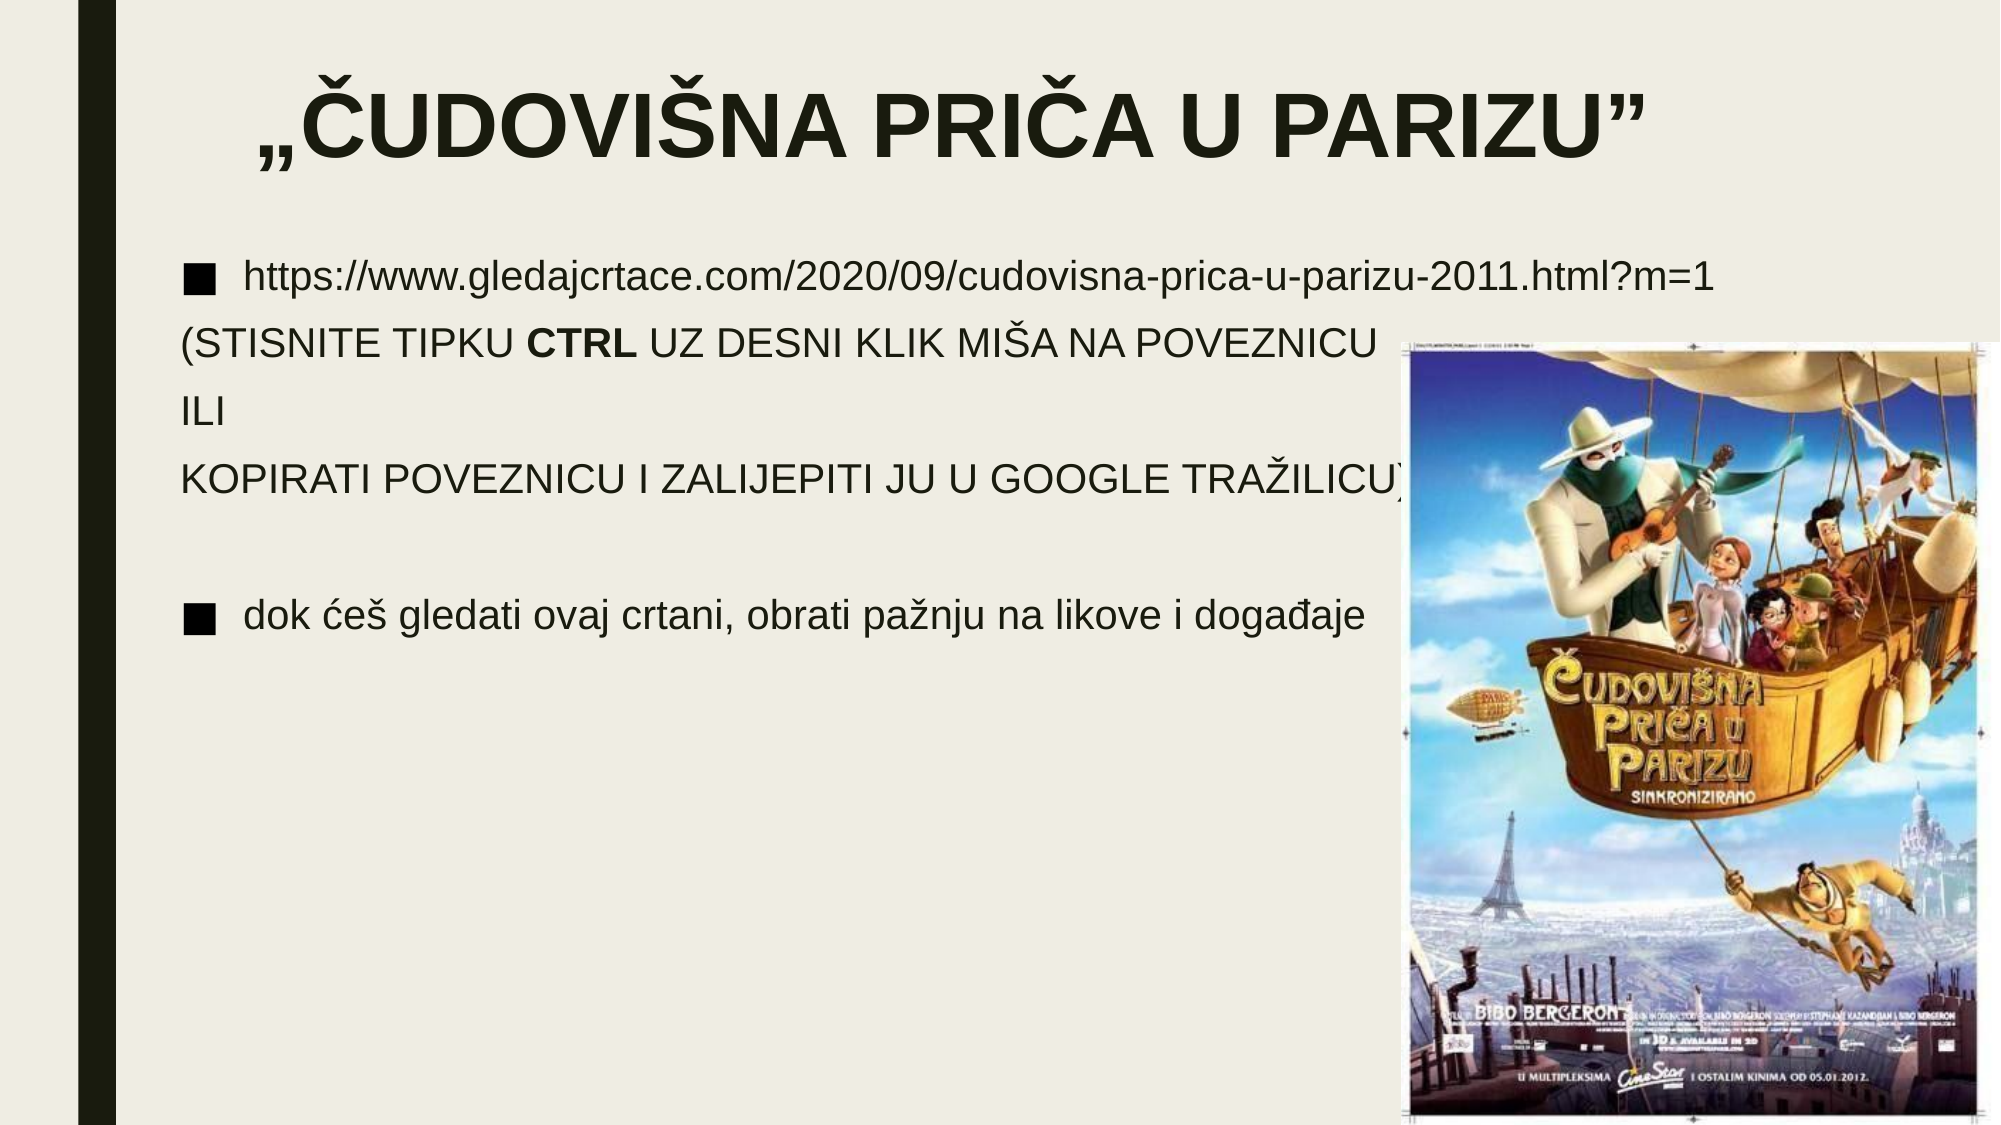

# „ČUDOVIŠNA PRIČA U PARIZU”
https://www.gledajcrtace.com/2020/09/cudovisna-prica-u-parizu-2011.html?m=1
(STISNITE TIPKU CTRL UZ DESNI KLIK MIŠA NA POVEZNICU
ILI
KOPIRATI POVEZNICU I ZALIJEPITI JU U GOOGLE TRAŽILICU)
dok ćeš gledati ovaj crtani, obrati pažnju na likove i događaje